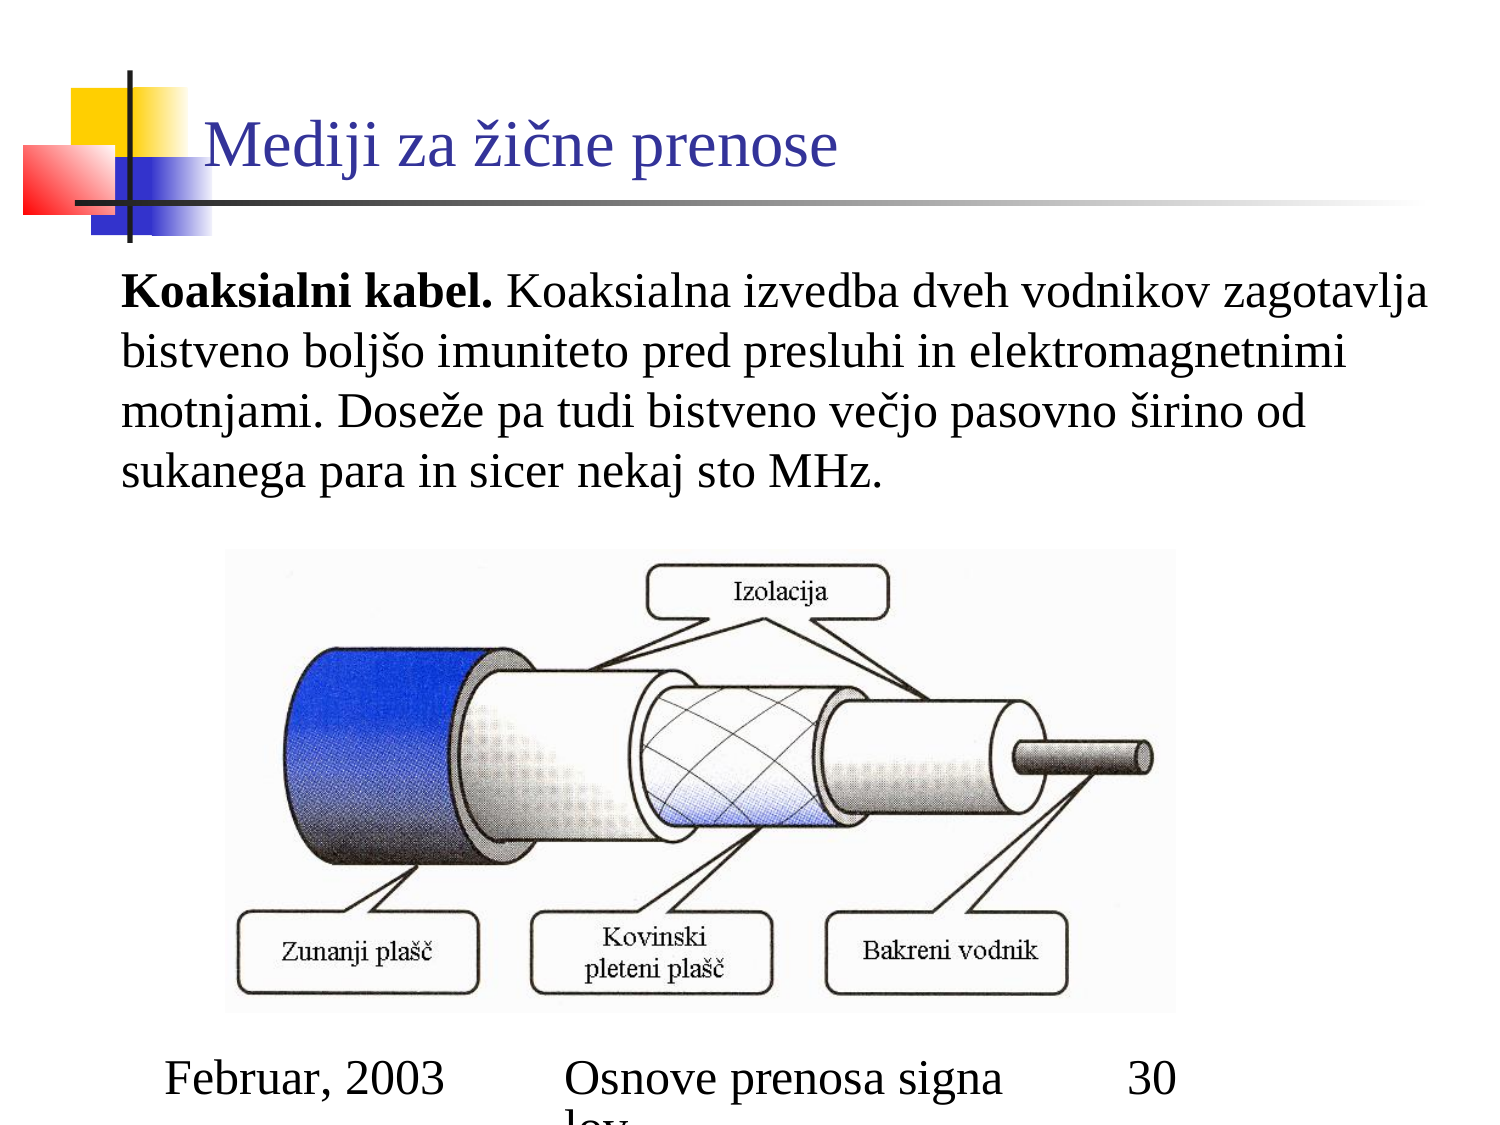

# Mediji za žične prenose
	Koaksialni kabel. Koaksialna izvedba dveh vodnikov zagotavlja bistveno boljšo imuniteto pred presluhi in elektromagnetnimi motnjami. Doseže pa tudi bistveno večjo pasovno širino od sukanega para in sicer nekaj sto MHz.
Februar, 2003
Osnove prenosa signalov
30